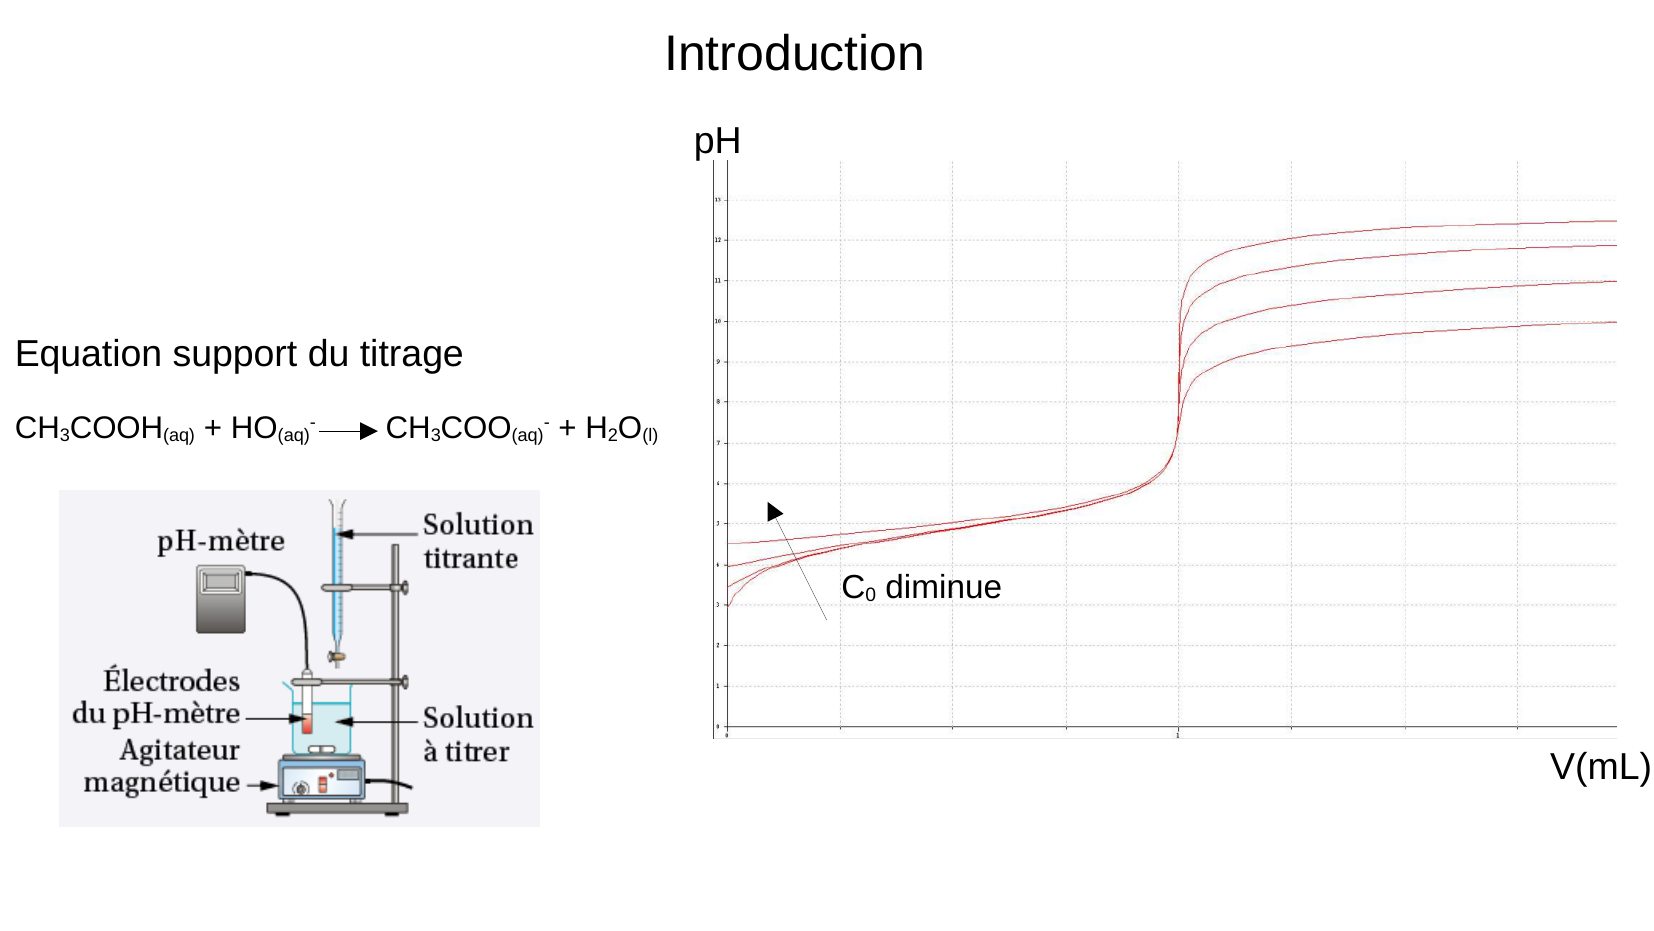

Introduction
pH
Equation support du titrage
CH3COOH(aq) + HO(aq)- CH3COO(aq)- + H2O(l)
C0 diminue
V(mL)